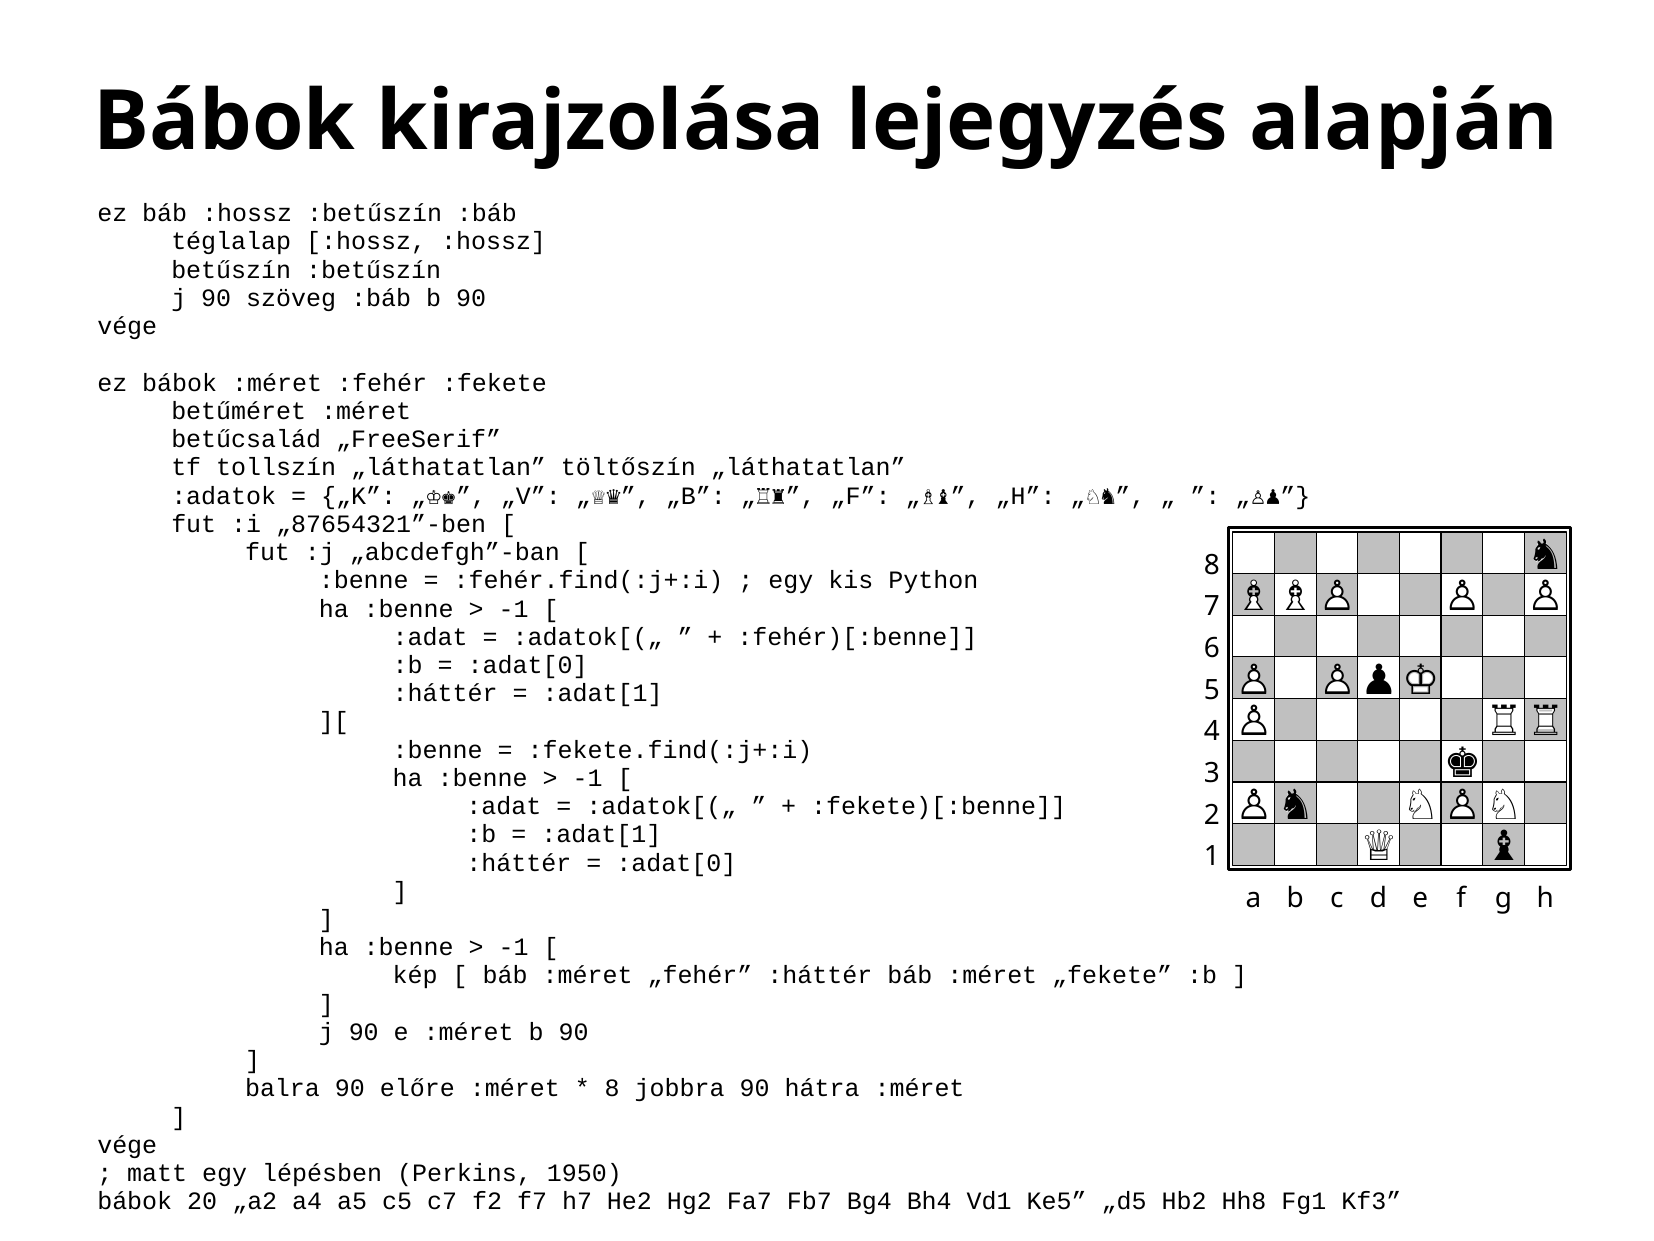

# Bábok kirajzolása lejegyzés alapján
ez báb :hossz :betűszín :báb
	téglalap [:hossz, :hossz]
	betűszín :betűszín
	j 90 szöveg :báb b 90
vége
ez bábok :méret :fehér :fekete
	betűméret :méret
	betűcsalád „FreeSerif”
	tf tollszín „láthatatlan” töltőszín „láthatatlan”
	:adatok = {„K”: „♔♚”, „V”: „♕♛”, „B”: „♖♜”, „F”: „♗♝”, „H”: „♘♞”, „ ”: „♙♟”}
	fut :i „87654321”-ben [
		fut :j „abcdefgh”-ban [
			:benne = :fehér.find(:j+:i) ; egy kis Python
			ha :benne > -1 [
				:adat = :adatok[(„ ” + :fehér)[:benne]]
				:b = :adat[0]
				:háttér = :adat[1]
			][
				:benne = :fekete.find(:j+:i)
				ha :benne > -1 [
					:adat = :adatok[(„ ” + :fekete)[:benne]]
					:b = :adat[1]
					:háttér = :adat[0]
				]
			]
			ha :benne > -1 [
				kép [ báb :méret „fehér” :háttér báb :méret „fekete” :b ]
			]
			j 90 e :méret b 90
		]
		balra 90 előre :méret * 8 jobbra 90 hátra :méret
	]
vége
; matt egy lépésben (Perkins, 1950)
bábok 20 „a2 a4 a5 c5 c7 f2 f7 h7 He2 Hg2 Fa7 Fb7 Bg4 Bh4 Vd1 Ke5” „d5 Hb2 Hh8 Fg1 Kf3”
8
7
6
5
4
3
2
1
a
b
c
d
e
f
g
h
♘
♞
♝
♗
♝
♗
♟
♙
♟
♙
♟
♙
♟
♙
♟
♙
♙
♟
♚
♔
♟
♙
♜
♖
♜
♖
♔
♚
♟
♙
♘
♞
♞
♘
♟
♙
♞
♘
♛
♕
♗
♝